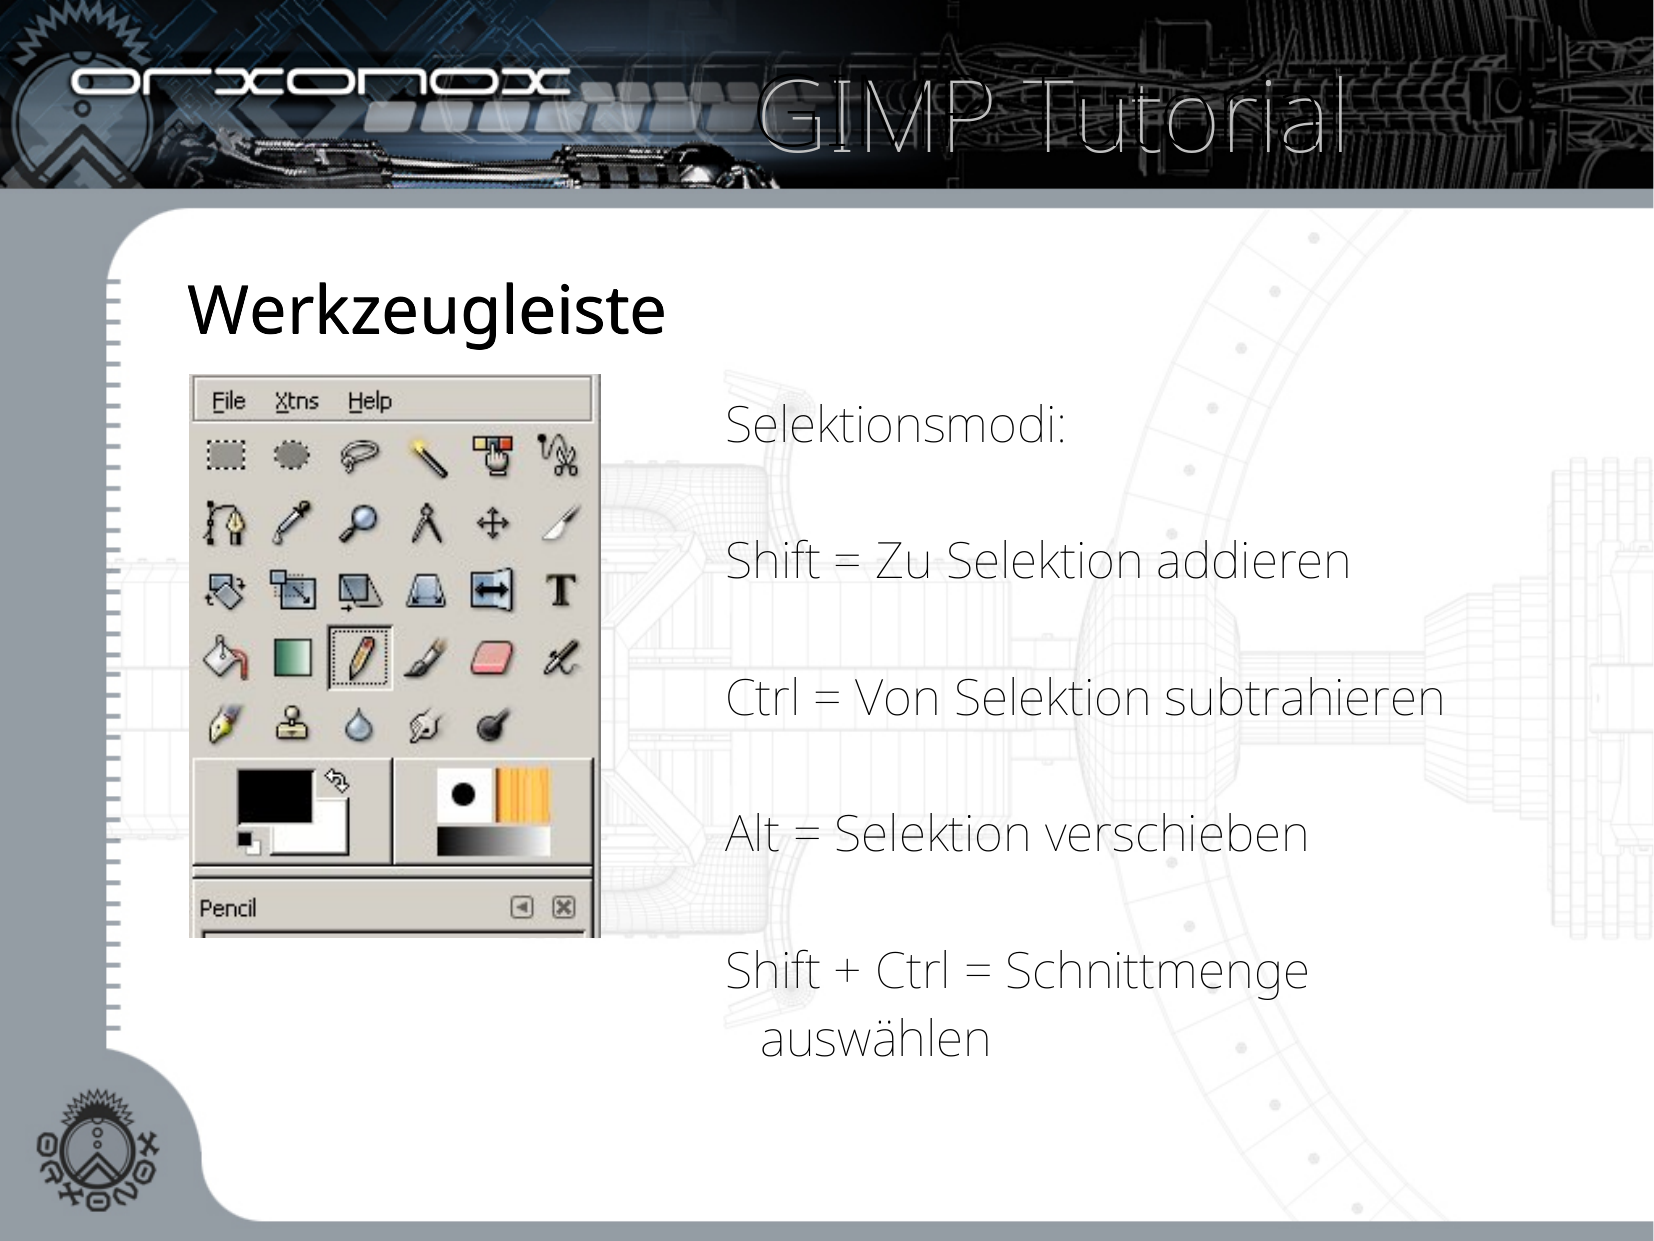

GIMP Tutorial
Werkzeugleiste
Selektionsmodi:
Shift = Zu Selektion addieren
Ctrl = Von Selektion subtrahieren
Alt = Selektion verschieben
Shift + Ctrl = Schnittmenge auswählen